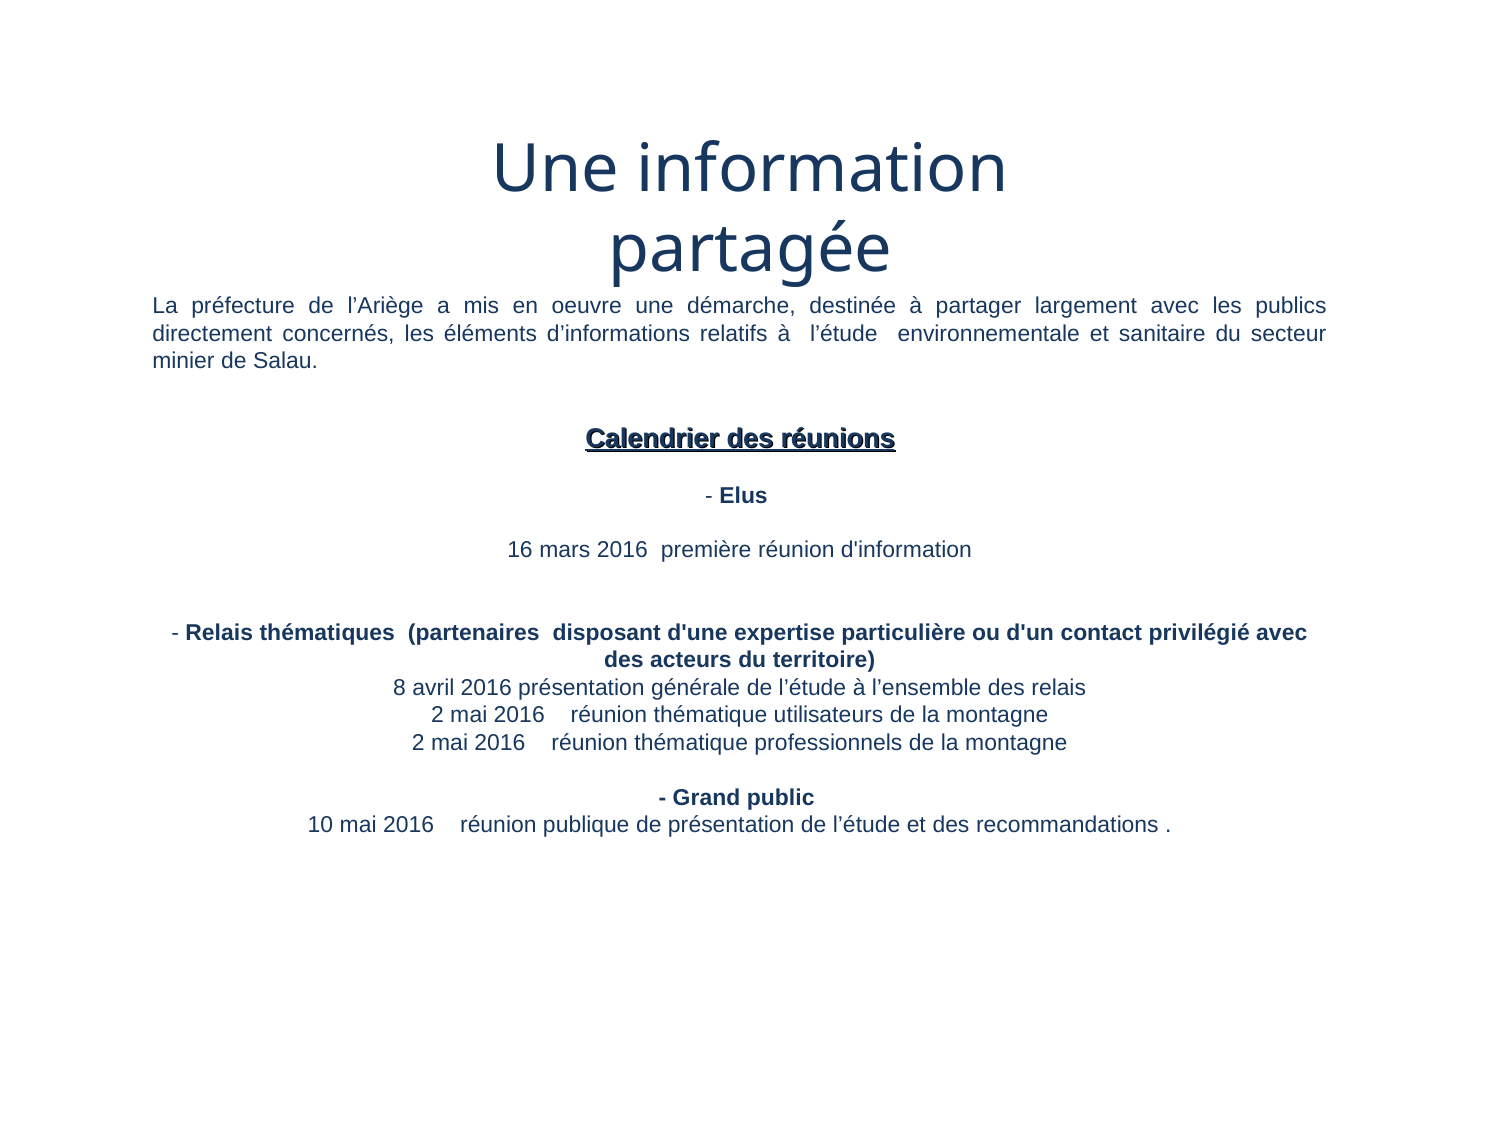

Une information partagée
La préfecture de l’Ariège a mis en oeuvre une démarche, destinée à partager largement avec les publics directement concernés, les éléments d’informations relatifs à l’étude environnementale et sanitaire du secteur minier de Salau.
Calendrier des réunions
- Elus
16 mars 2016 première réunion d'information
- Relais thématiques (partenaires disposant d'une expertise particulière ou d'un contact privilégié avec des acteurs du territoire)
8 avril 2016 présentation générale de l’étude à l’ensemble des relais
2 mai 2016 réunion thématique utilisateurs de la montagne
2 mai 2016 réunion thématique professionnels de la montagne
- Grand public
10 mai 2016 réunion publique de présentation de l’étude et des recommandations .